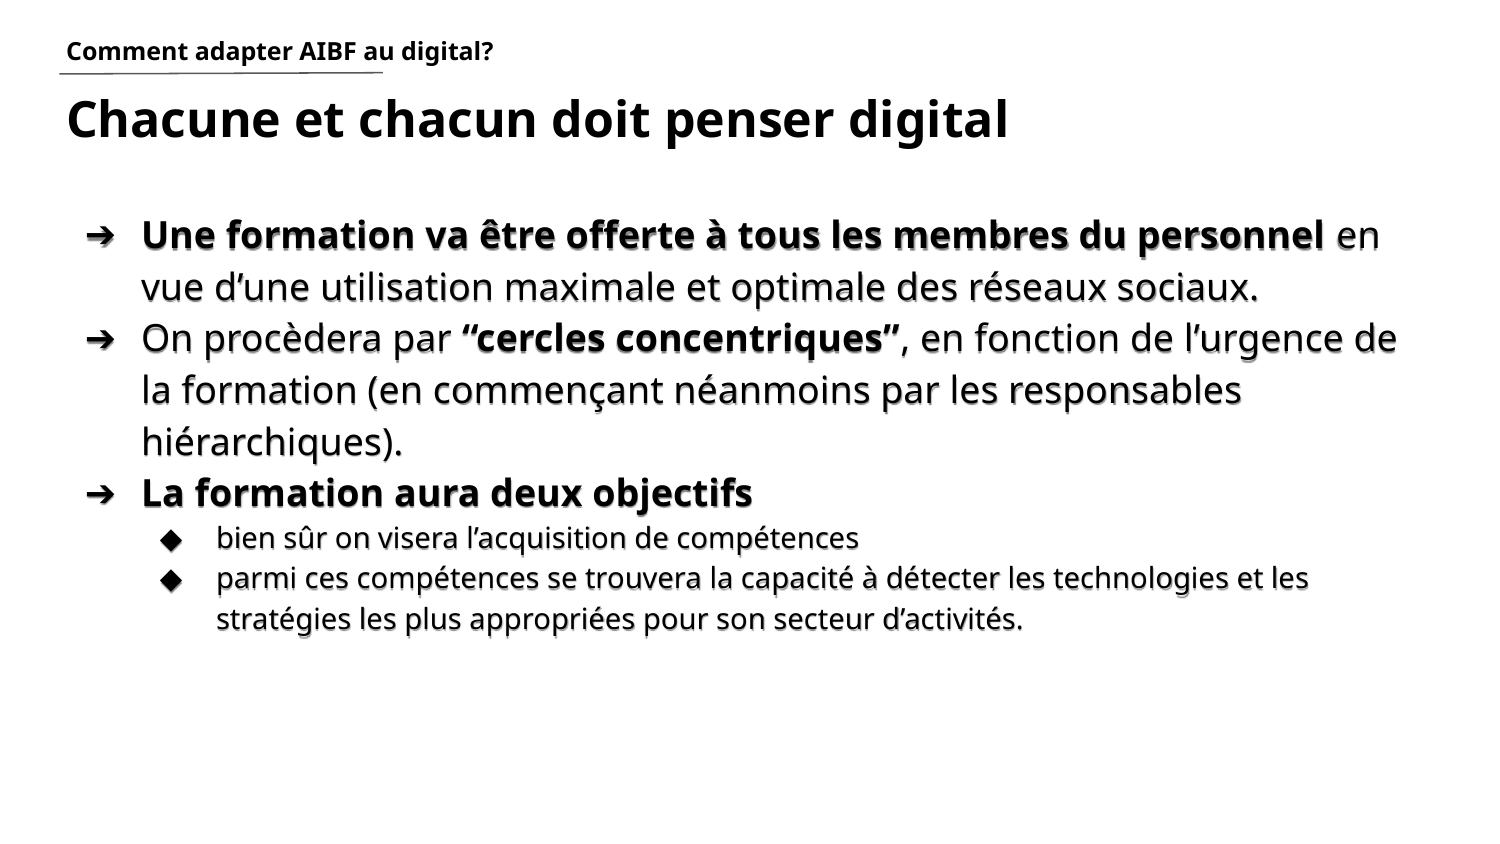

Comment adapter AIBF au digital?
# Chacune et chacun doit penser digital
Une formation va être offerte à tous les membres du personnel en vue d’une utilisation maximale et optimale des réseaux sociaux.
On procèdera par “cercles concentriques”, en fonction de l’urgence de la formation (en commençant néanmoins par les responsables hiérarchiques).
La formation aura deux objectifs
bien sûr on visera l’acquisition de compétences
parmi ces compétences se trouvera la capacité à détecter les technologies et les stratégies les plus appropriées pour son secteur d’activités.